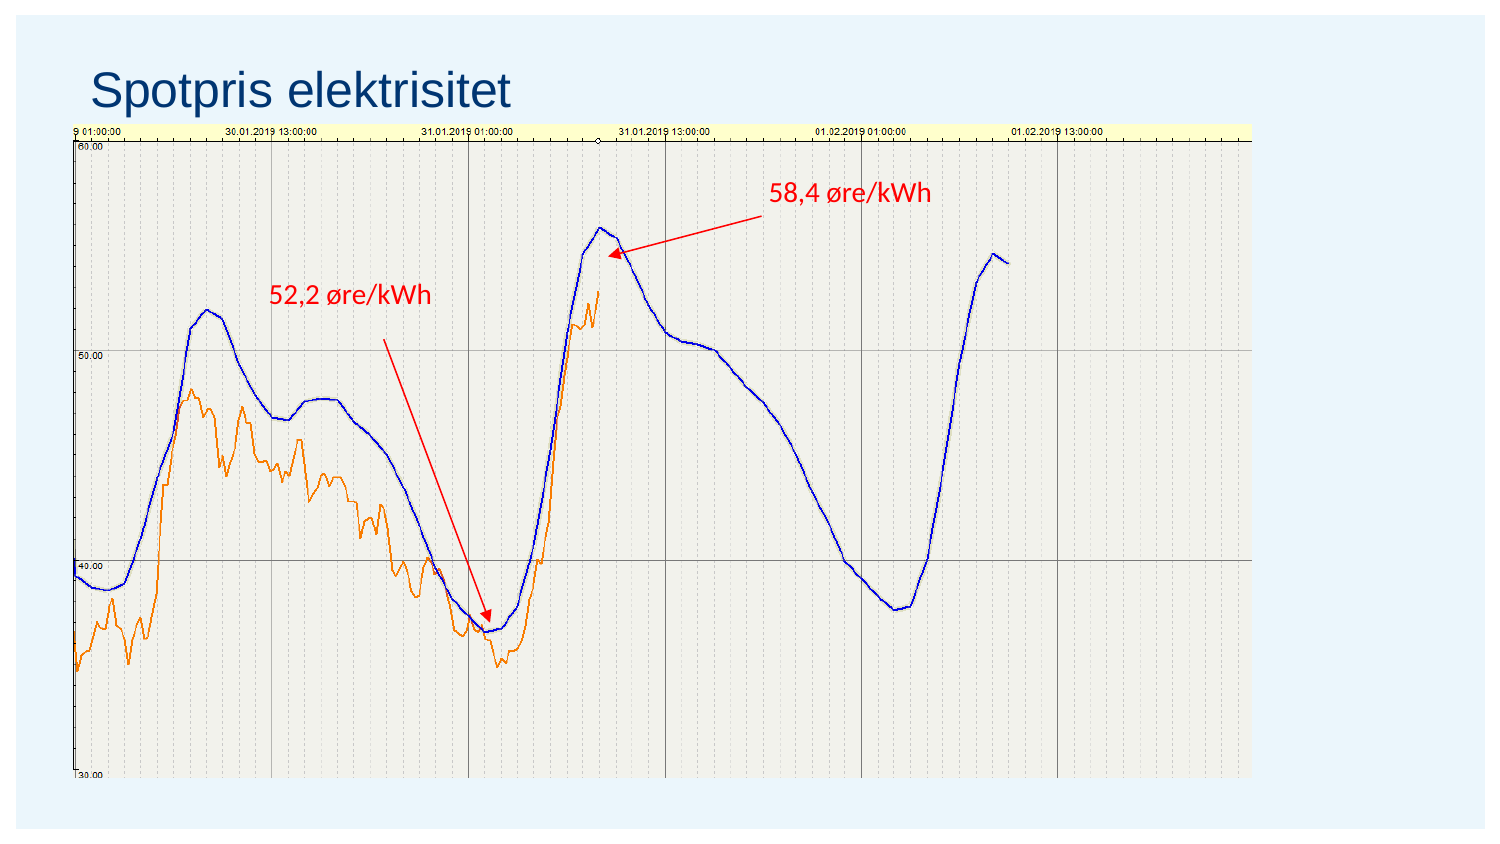

# Spotpris elektrisitet
58,4 øre/kWh
52,2 øre/kWh